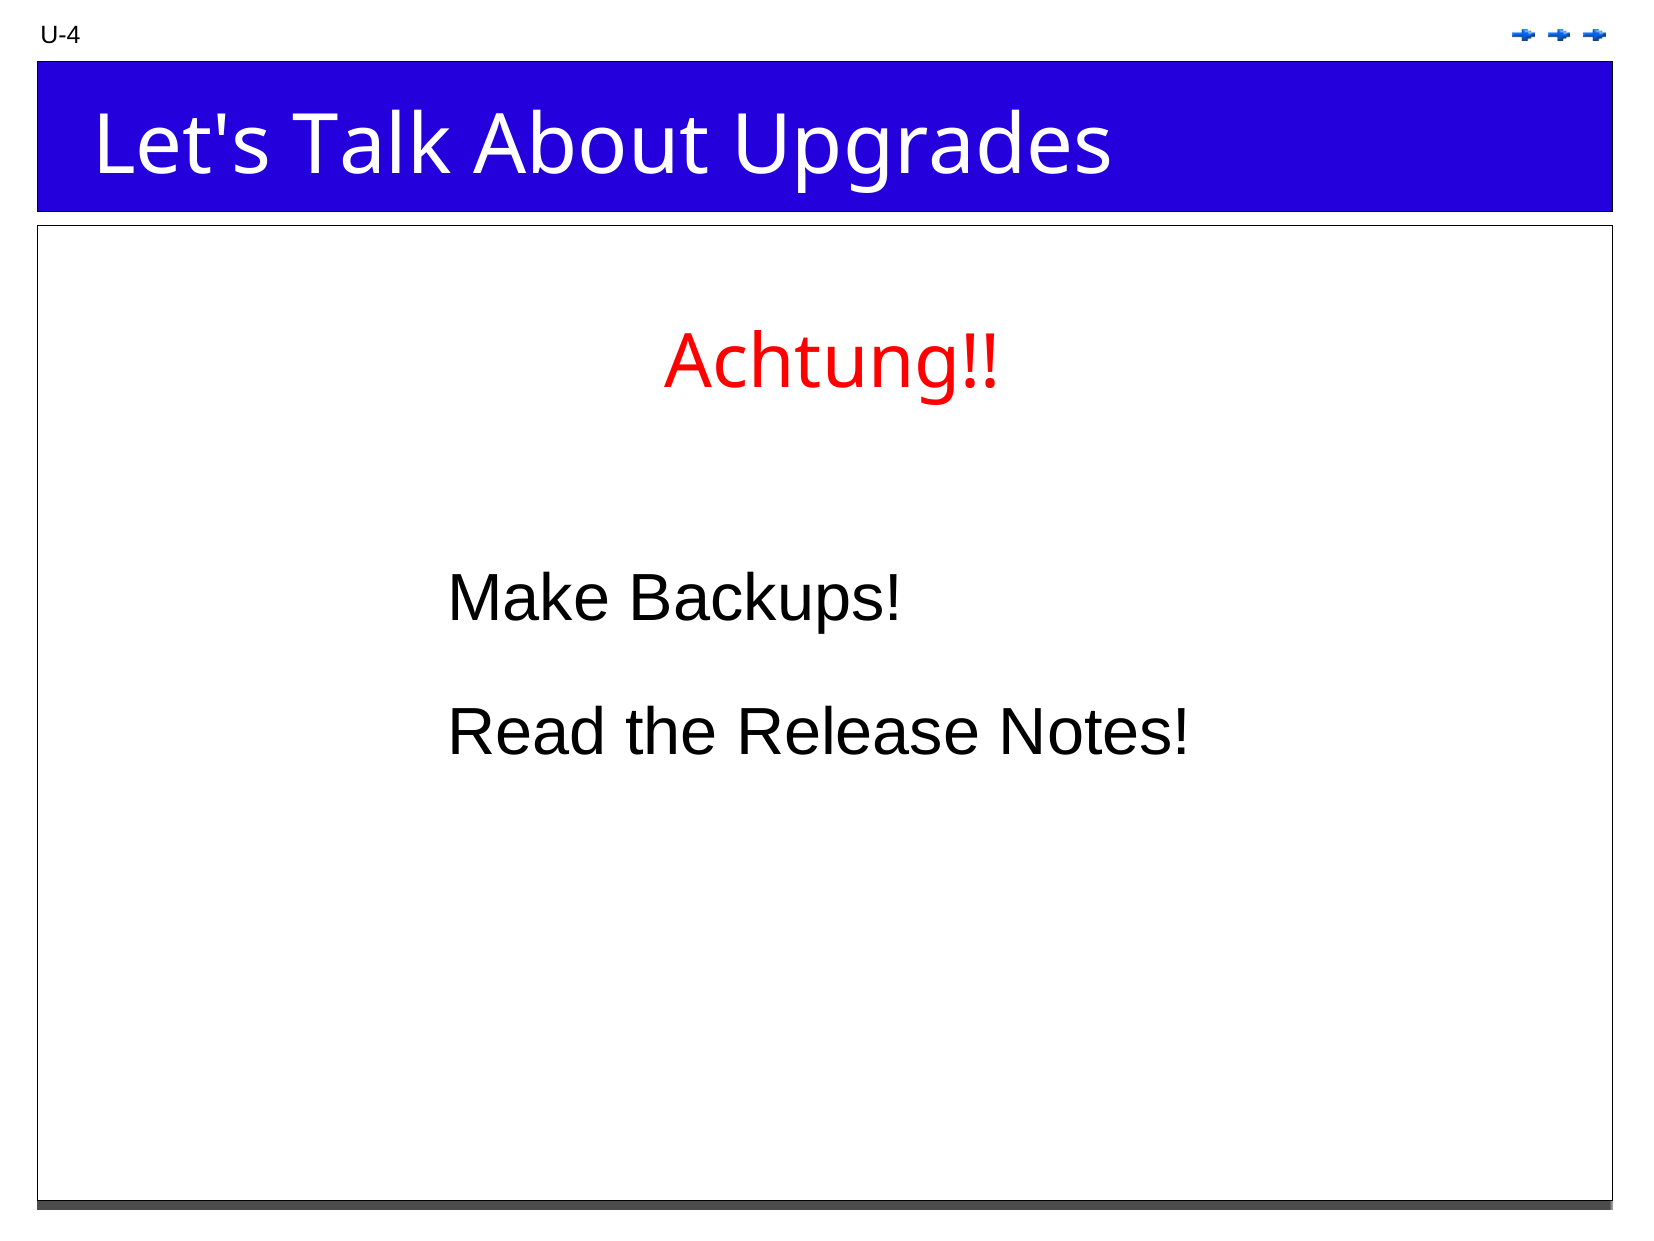

U-4
Let's Talk About Upgrades
Achtung!!
 Make Backups!
 Read the Release Notes!